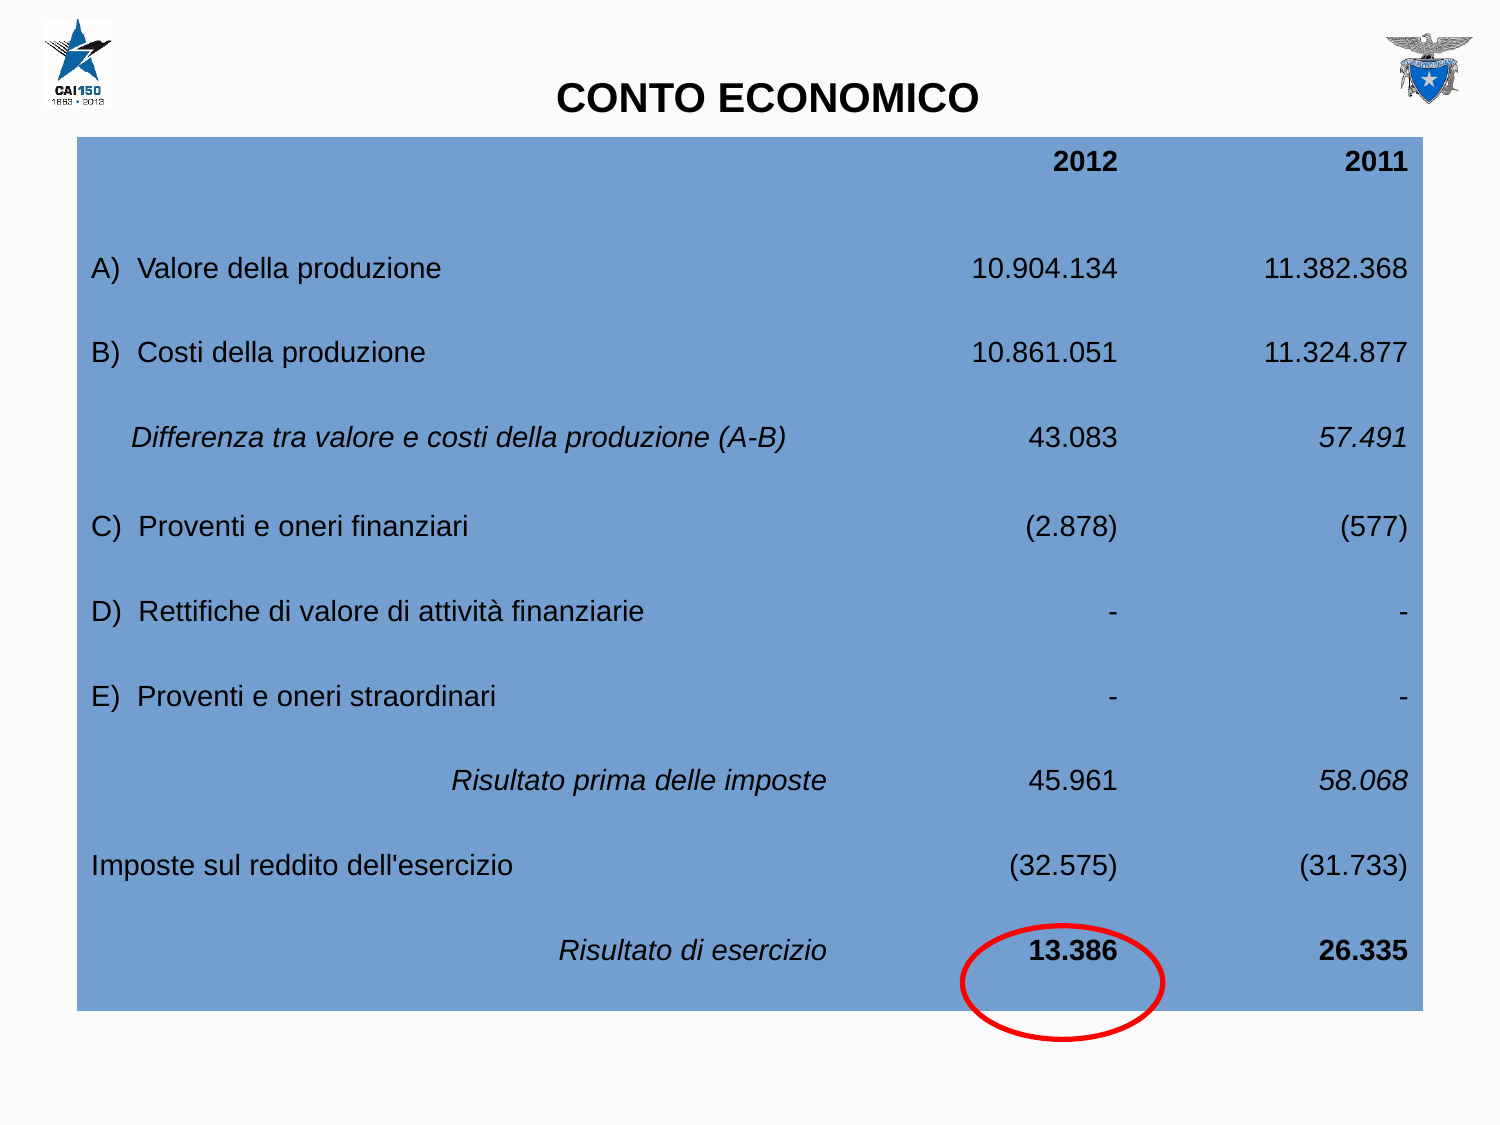

CONTO ECONOMICO
| | 2012 | 2011 |
| --- | --- | --- |
| A) Valore della produzione | 10.904.134 | 11.382.368 |
| B) Costi della produzione | 10.861.051 | 11.324.877 |
| Differenza tra valore e costi della produzione (A-B) | 43.083 | 57.491 |
| C) Proventi e oneri finanziari | (2.878) | (577) |
| D) Rettifiche di valore di attività finanziarie | - | - |
| E) Proventi e oneri straordinari | - | - |
| Risultato prima delle imposte | 45.961 | 58.068 |
| Imposte sul reddito dell'esercizio | (32.575) | (31.733) |
| Risultato di esercizio | 13.386 | 26.335 |